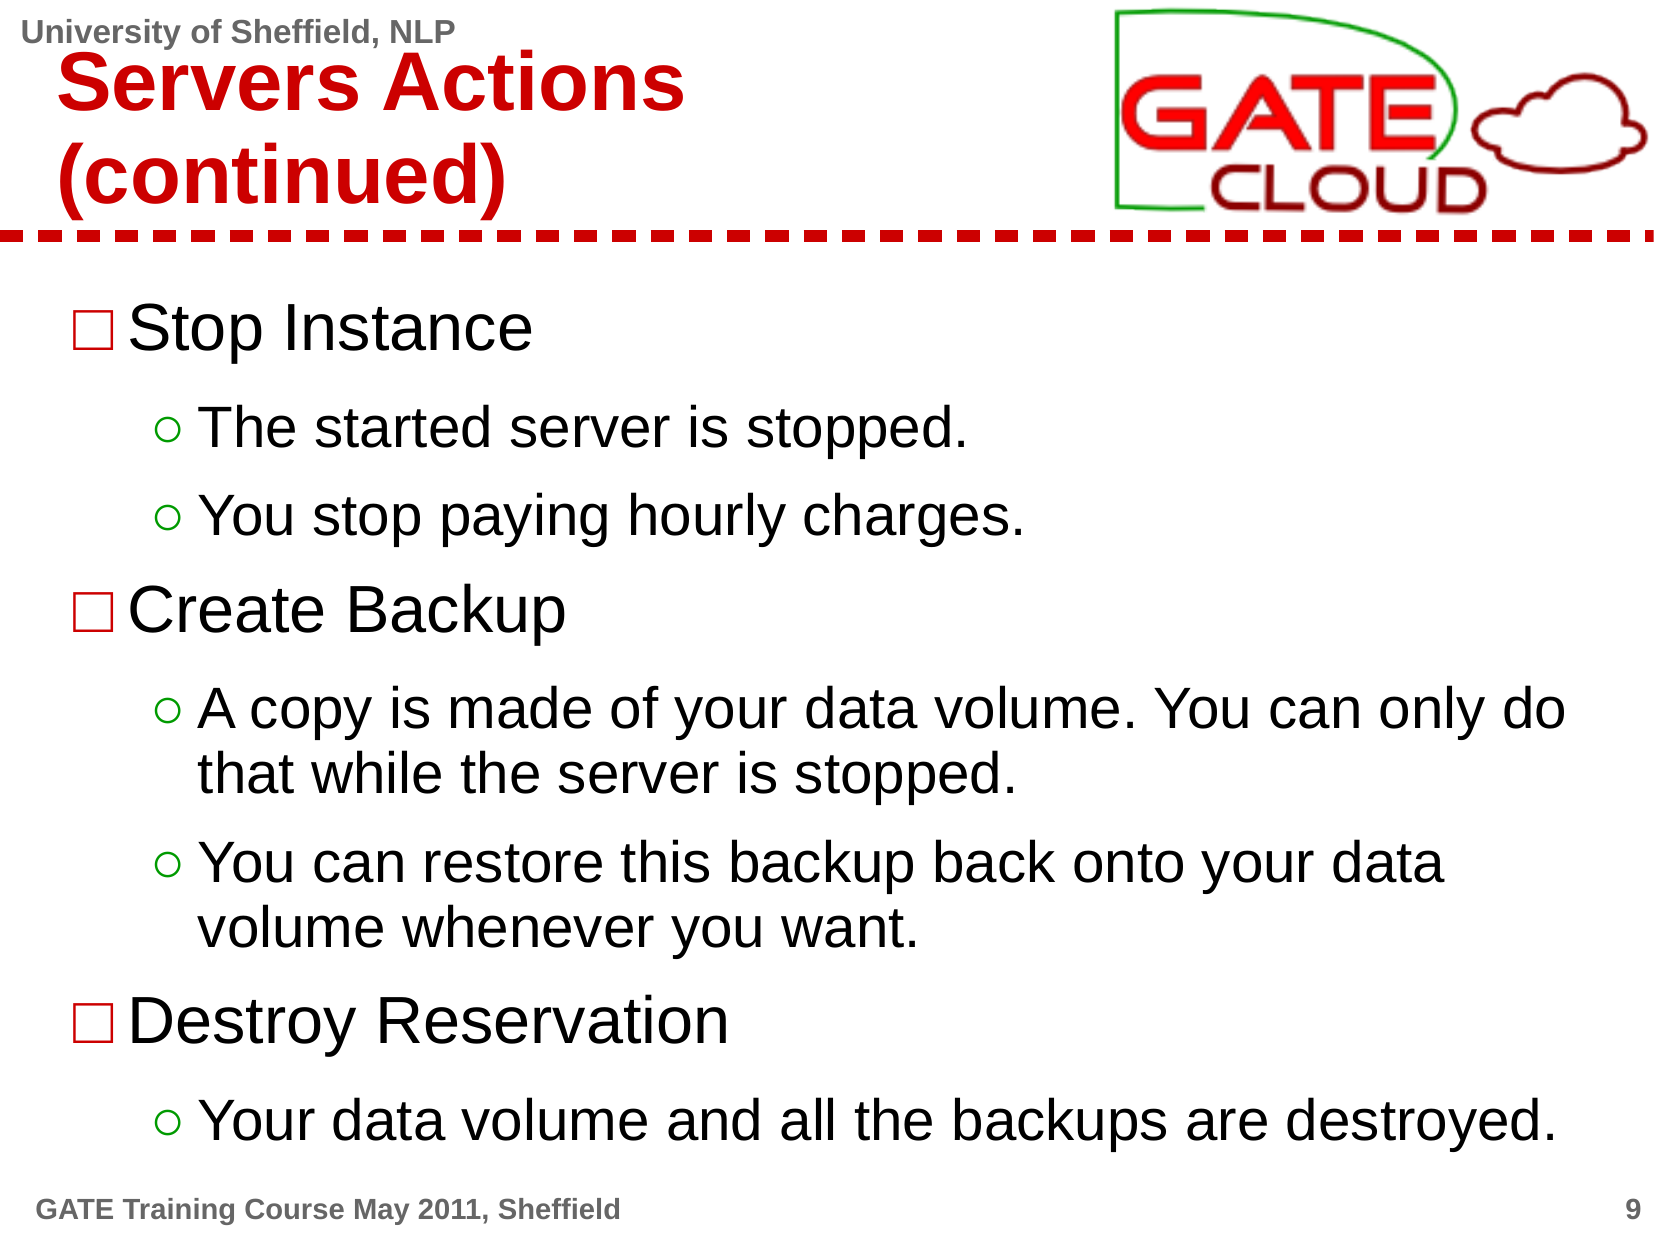

# Servers Actions (continued)
Stop Instance
The started server is stopped.
You stop paying hourly charges.
Create Backup
A copy is made of your data volume. You can only do that while the server is stopped.
You can restore this backup back onto your data volume whenever you want.
Destroy Reservation
Your data volume and all the backups are destroyed.
GATE Training Course May 2011, Sheffield
9